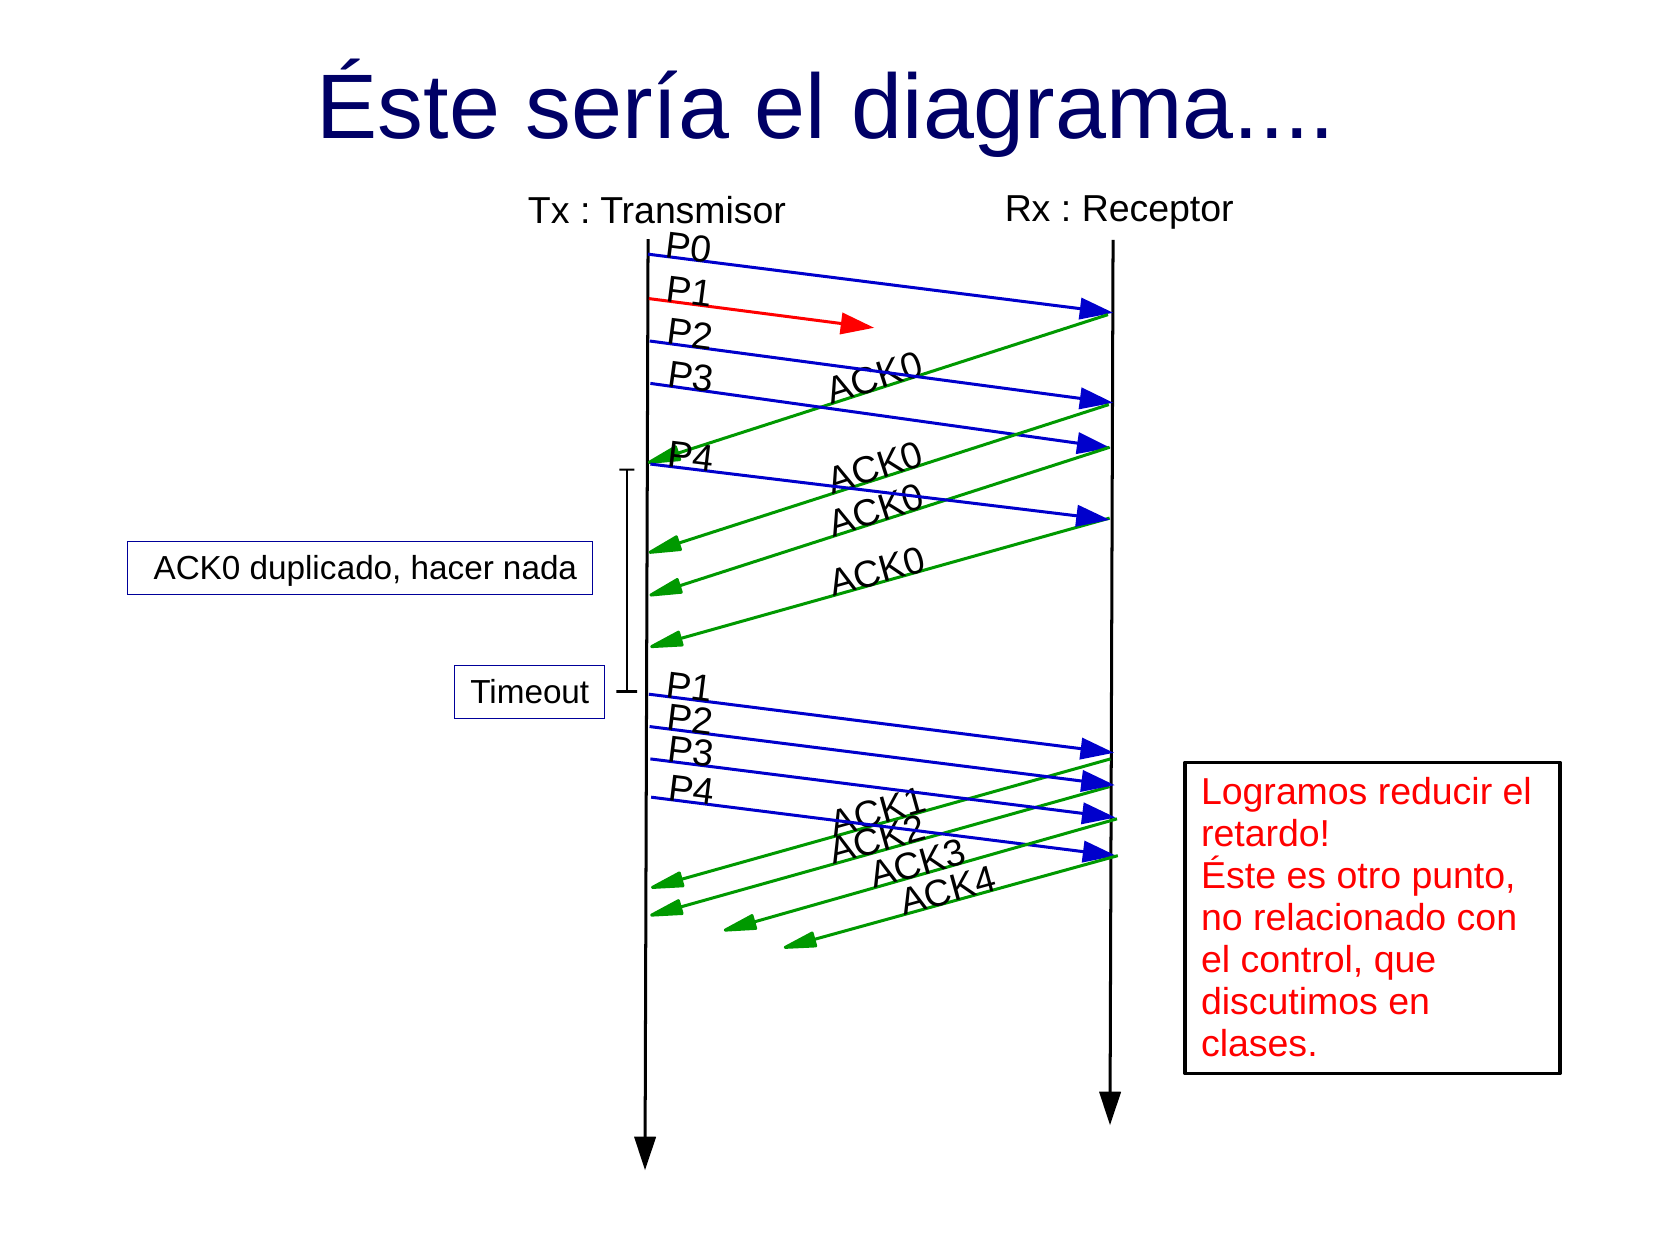

# Éste sería el diagrama....
Rx : Receptor
Tx : Transmisor
P0
P1
ACK0
P2
P3
ACK0
ACK0
P4
ACK0
ACK0 duplicado, hacer nada
Timeout
P1
P2
P3
ACK1
Logramos reducir el retardo!
Éste es otro punto, no relacionado con el control, que discutimos en clases.
ACK2
P4
ACK3
ACK4